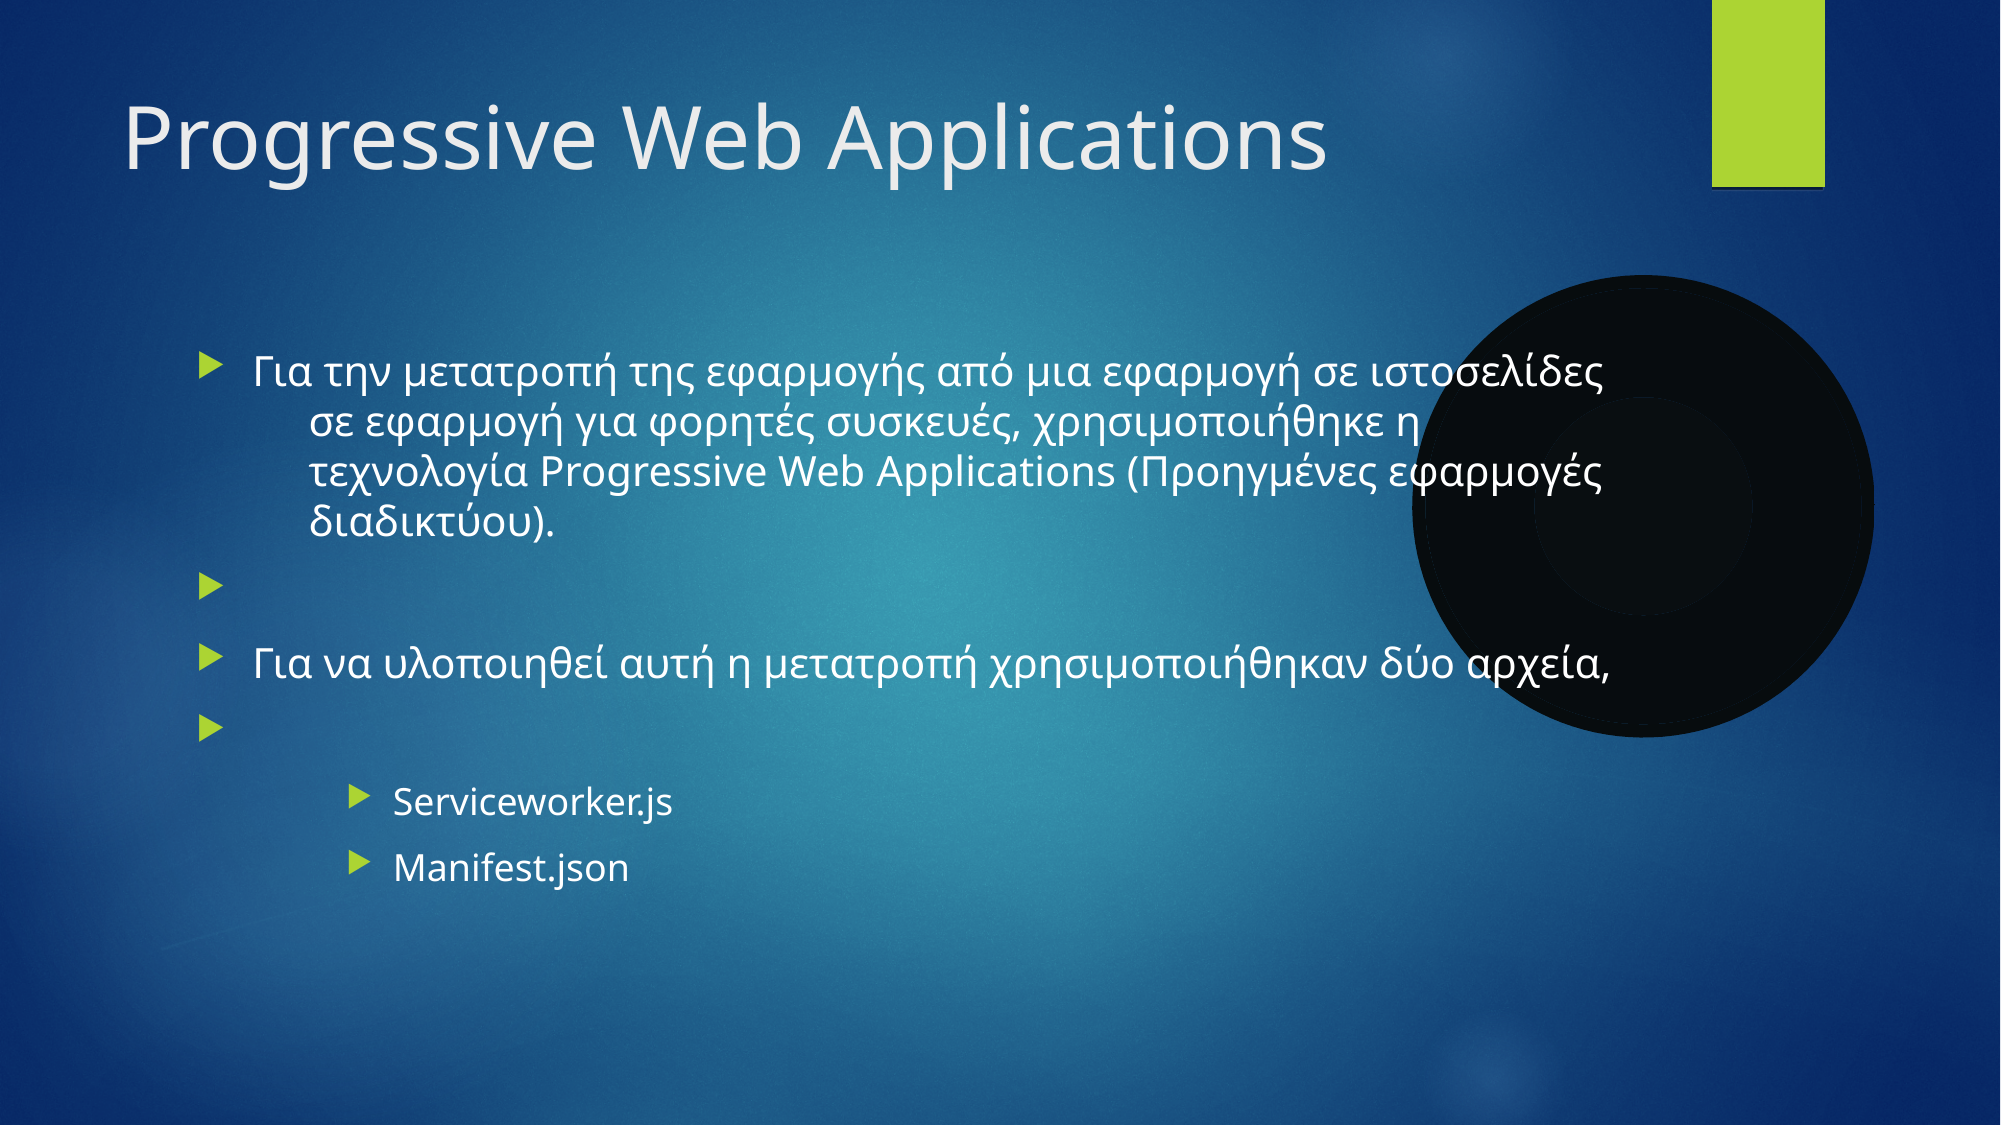

# Progressive Web Applications
Για την μετατροπή της εφαρμογής από μια εφαρμογή σε ιστοσελίδες σε εφαρμογή για φορητές συσκευές, χρησιμοποιήθηκε η τεχνολογία Progressive Web Applications (Προηγμένες εφαρμογές διαδικτύου).
Για να υλοποιηθεί αυτή η μετατροπή χρησιμοποιήθηκαν δύο αρχεία,
Serviceworker.js
Manifest.json